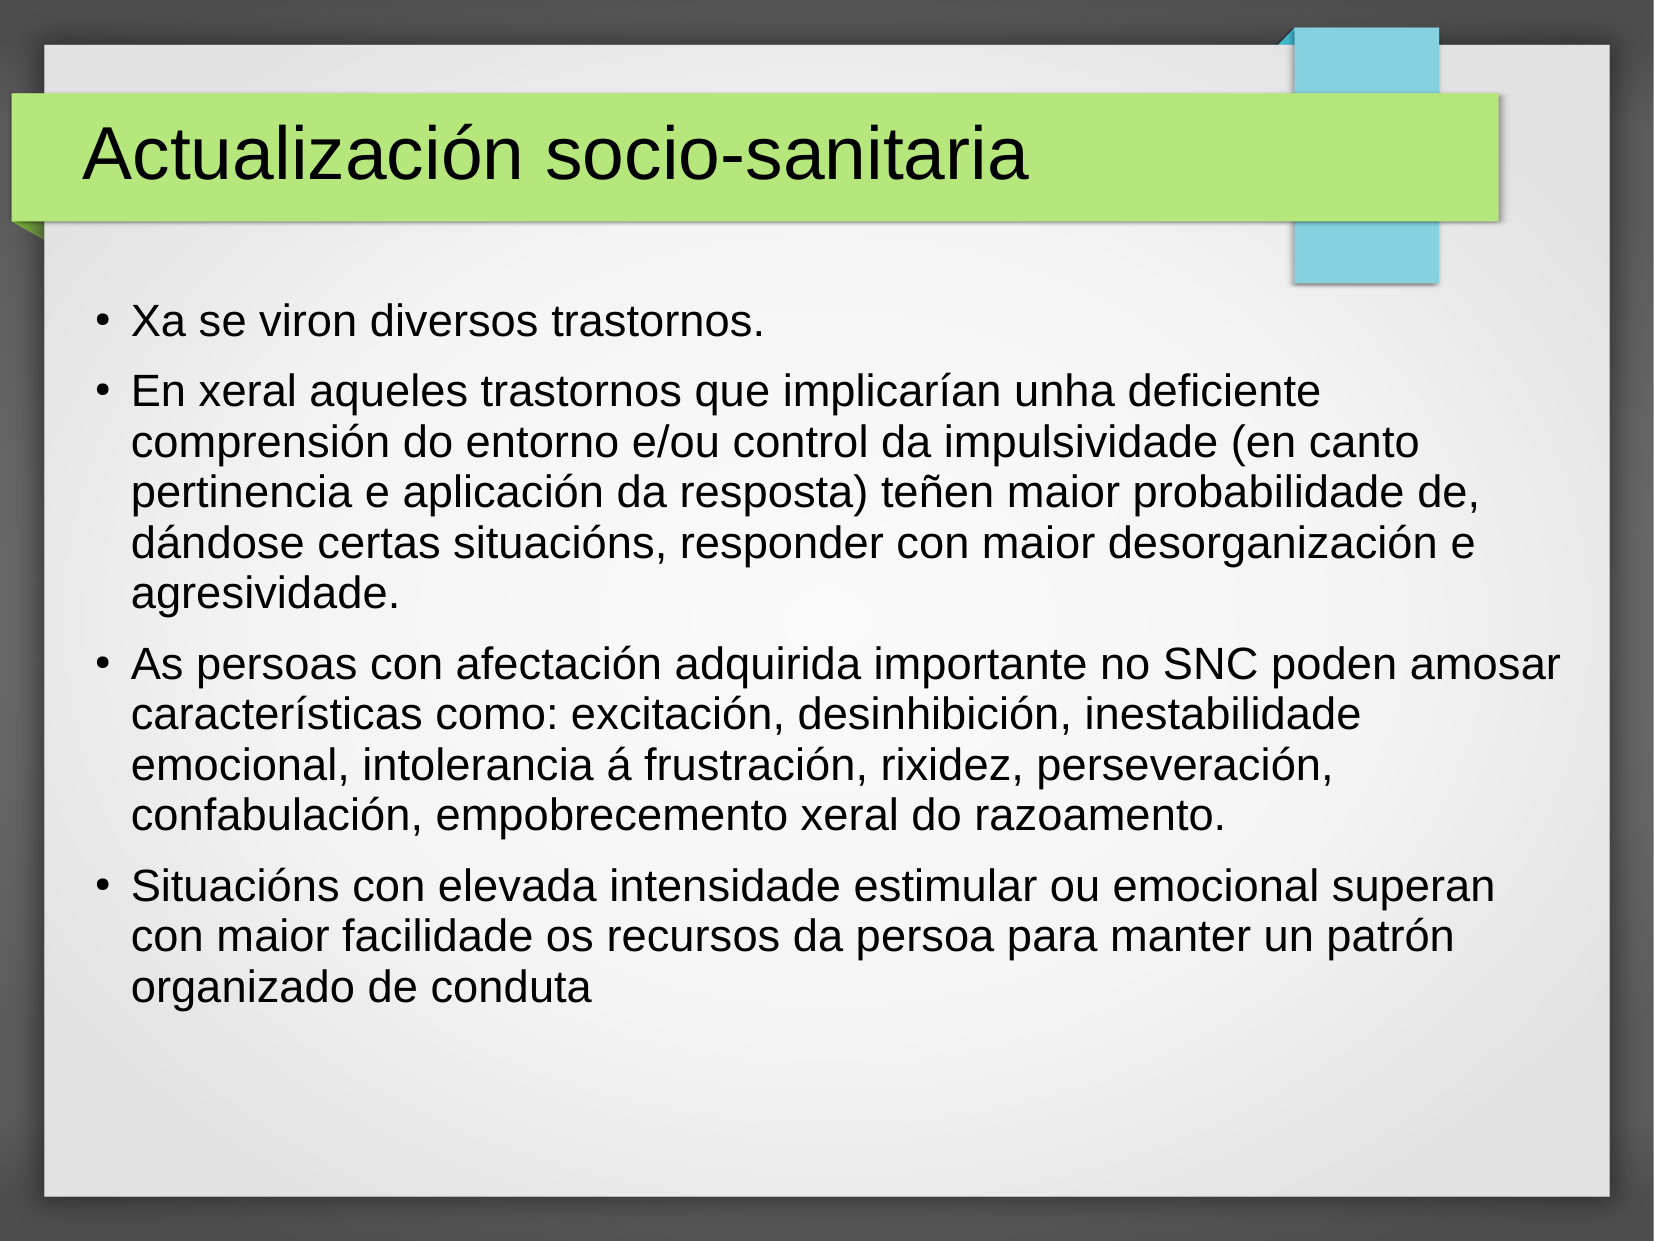

# Actualización socio-sanitaria
Xa se viron diversos trastornos.
En xeral aqueles trastornos que implicarían unha deficiente comprensión do entorno e/ou control da impulsividade (en canto pertinencia e aplicación da resposta) teñen maior probabilidade de, dándose certas situacións, responder con maior desorganización e agresividade.
As persoas con afectación adquirida importante no SNC poden amosar características como: excitación, desinhibición, inestabilidade emocional, intolerancia á frustración, rixidez, perseveración, confabulación, empobrecemento xeral do razoamento.
Situacións con elevada intensidade estimular ou emocional superan con maior facilidade os recursos da persoa para manter un patrón organizado de conduta